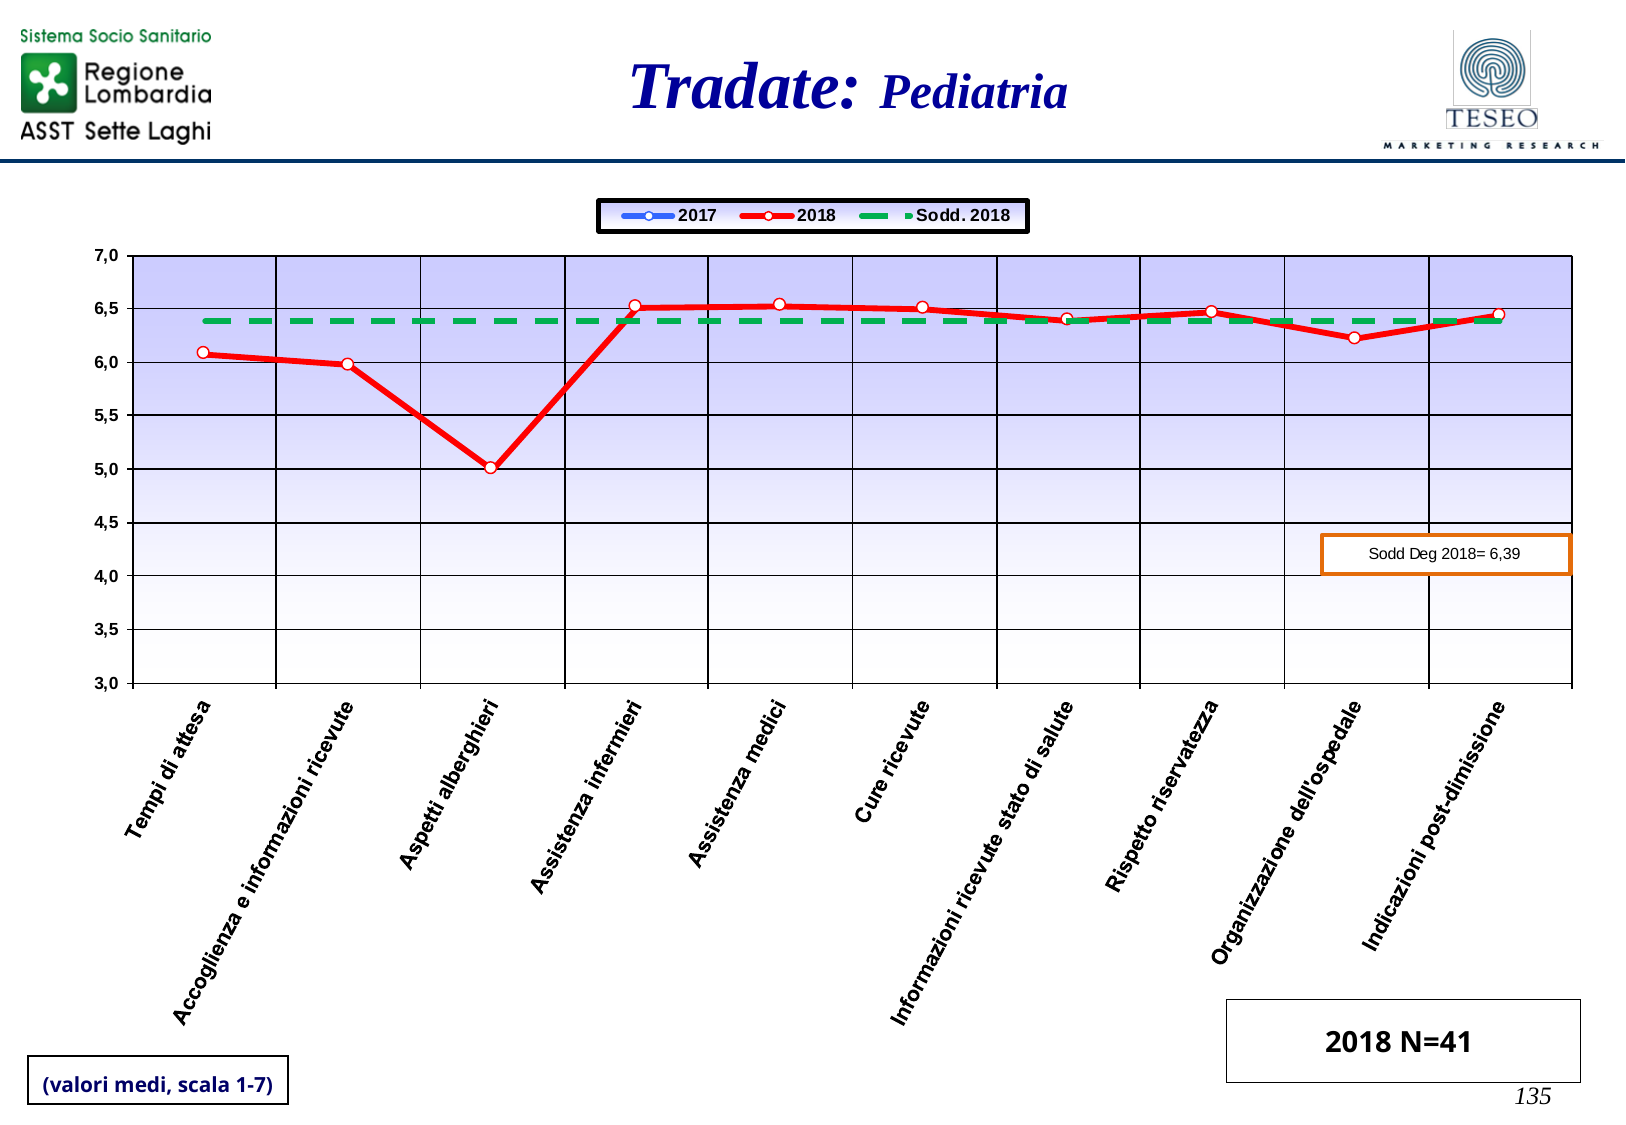

Tradate: Pediatria
2018 N=41
(valori medi, scala 1-7)